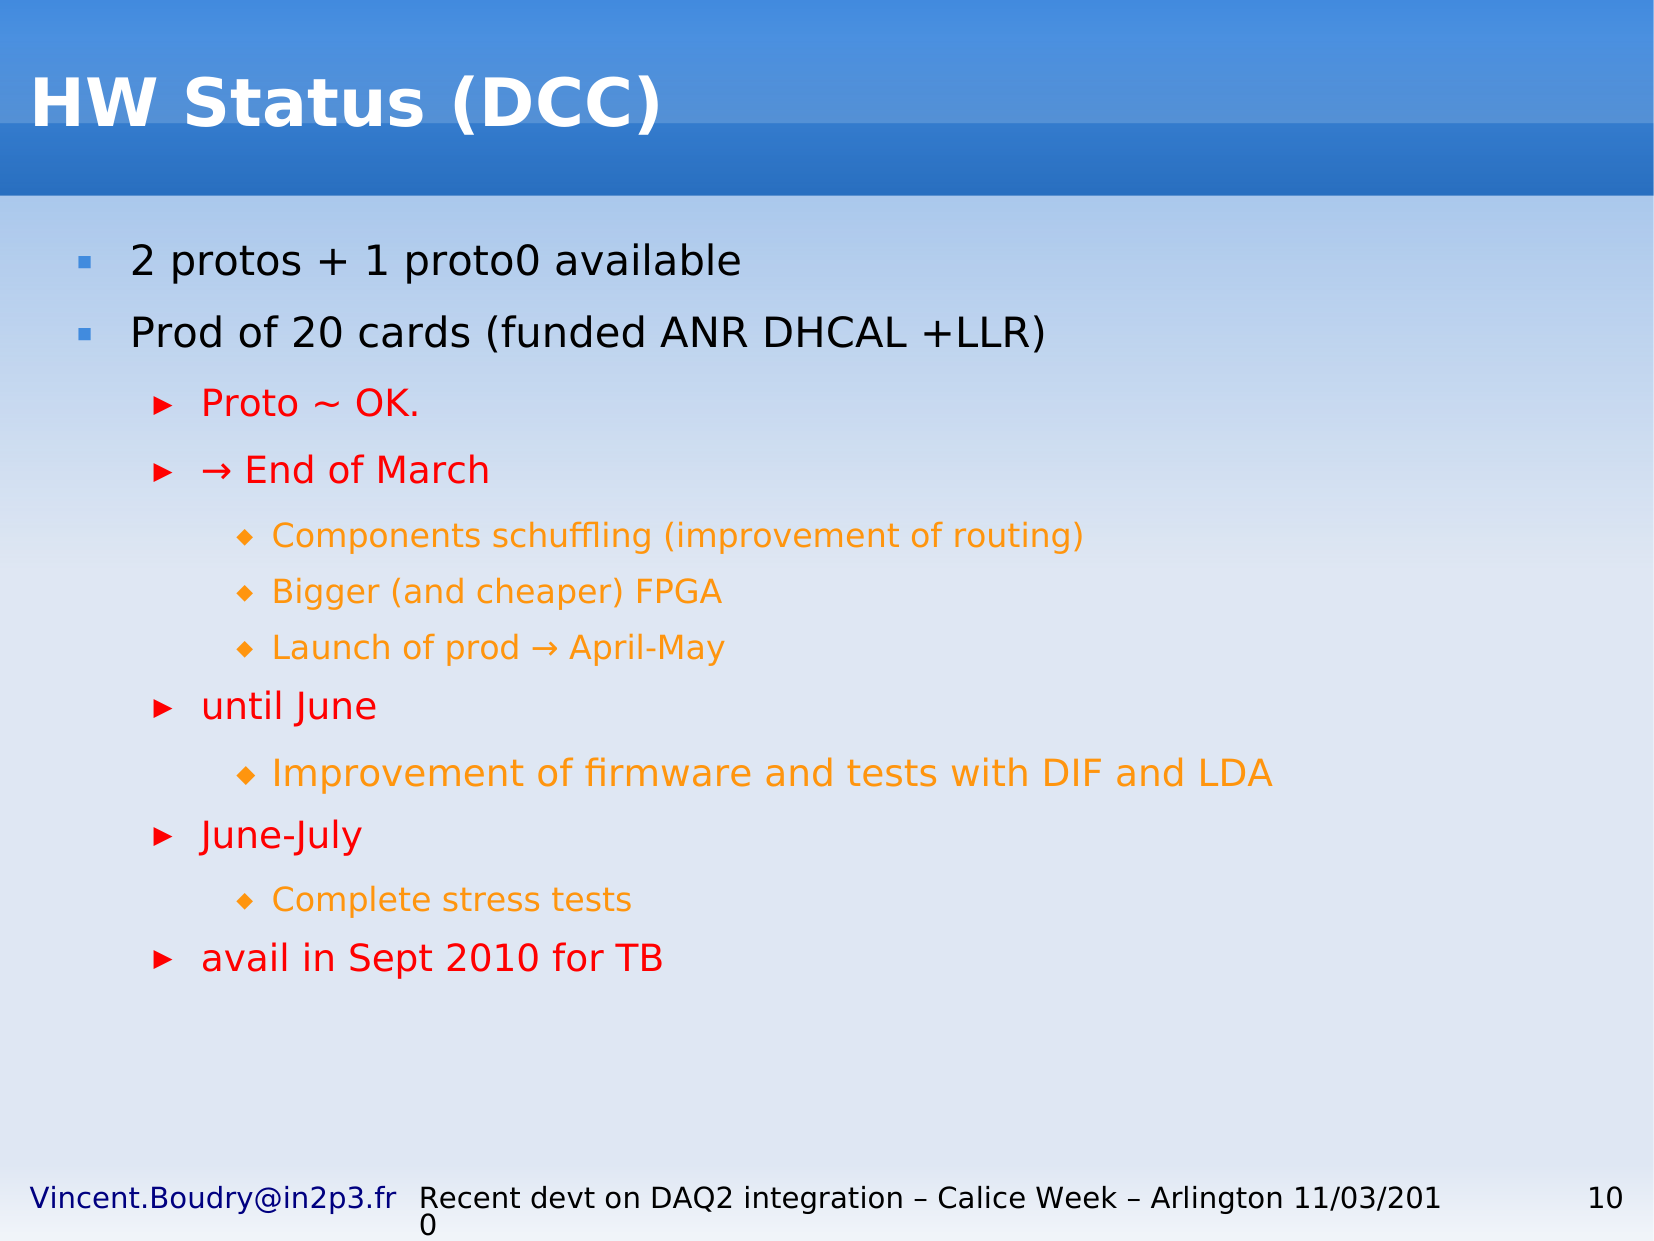

# HW Status (DCC)
2 protos + 1 proto0 available
Prod of 20 cards (funded ANR DHCAL +LLR)
Proto ~ OK.
→ End of March
Components schuffling (improvement of routing)
Bigger (and cheaper) FPGA
Launch of prod → April-May
until June
Improvement of firmware and tests with DIF and LDA
June-July
Complete stress tests
avail in Sept 2010 for TB
Recent devt on DAQ2 integration – Calice Week – Arlington 11/03/2010
10